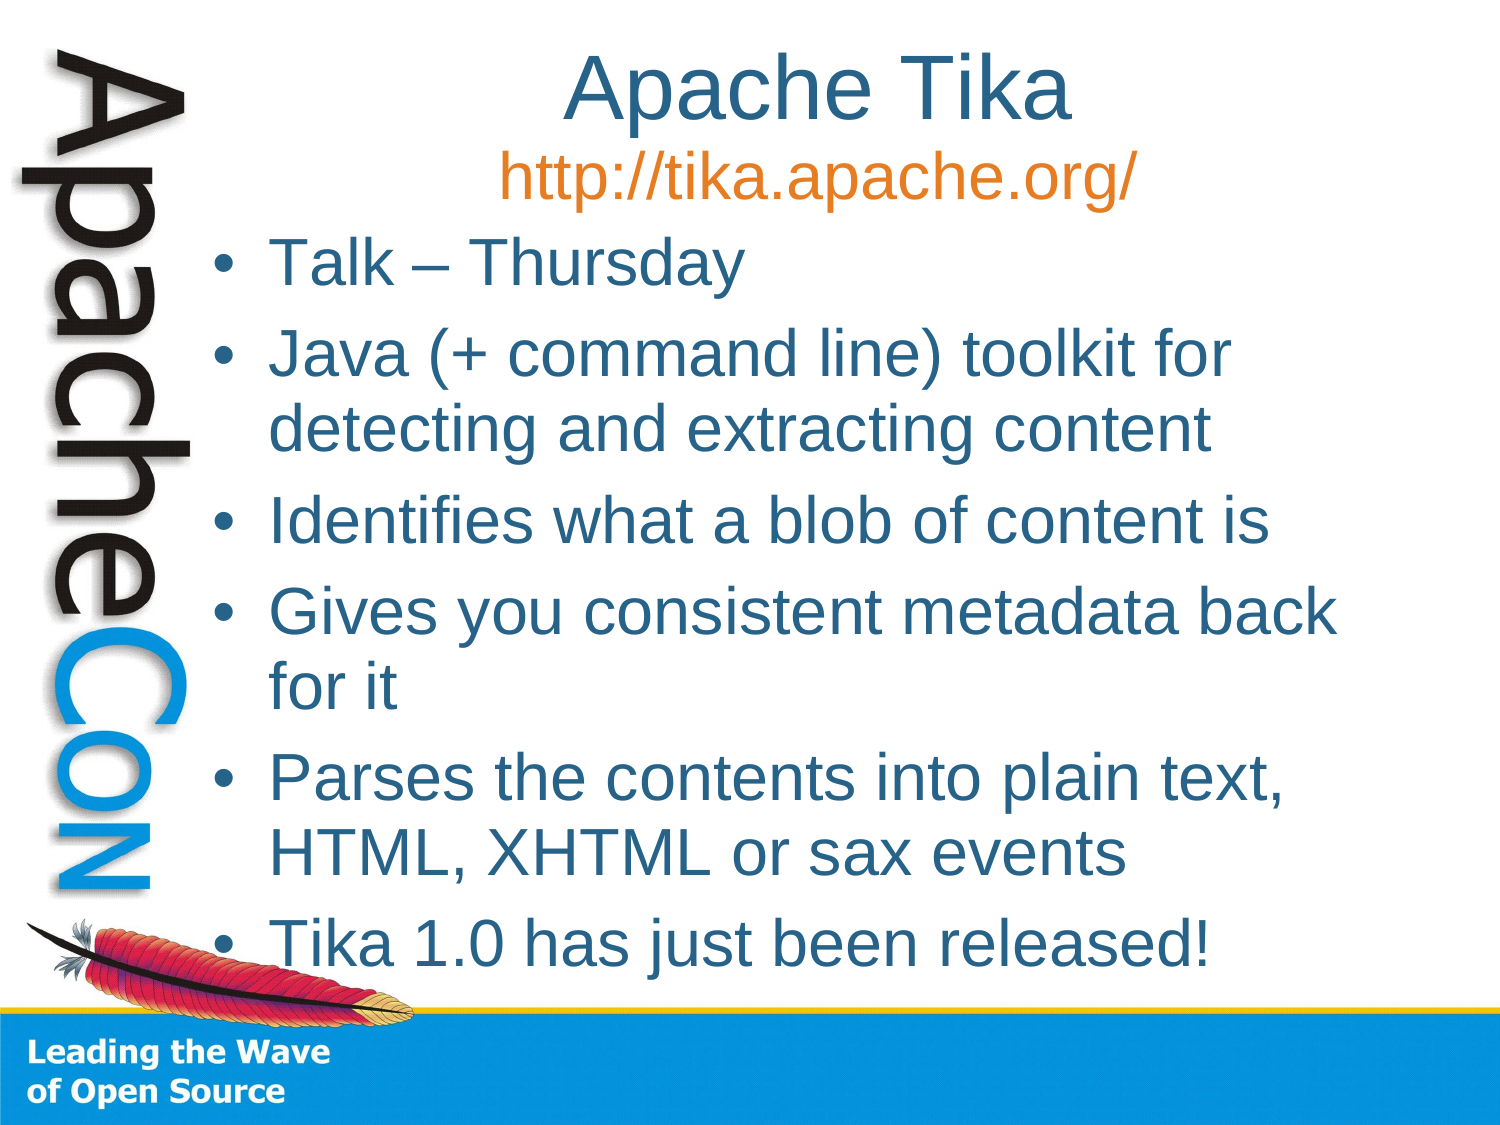

# Apache Tika http://tika.apache.org/
Talk – Thursday
Java (+ command line) toolkit for detecting and extracting content
Identifies what a blob of content is
Gives you consistent metadata back for it
Parses the contents into plain text, HTML, XHTML or sax events
Tika 1.0 has just been released!